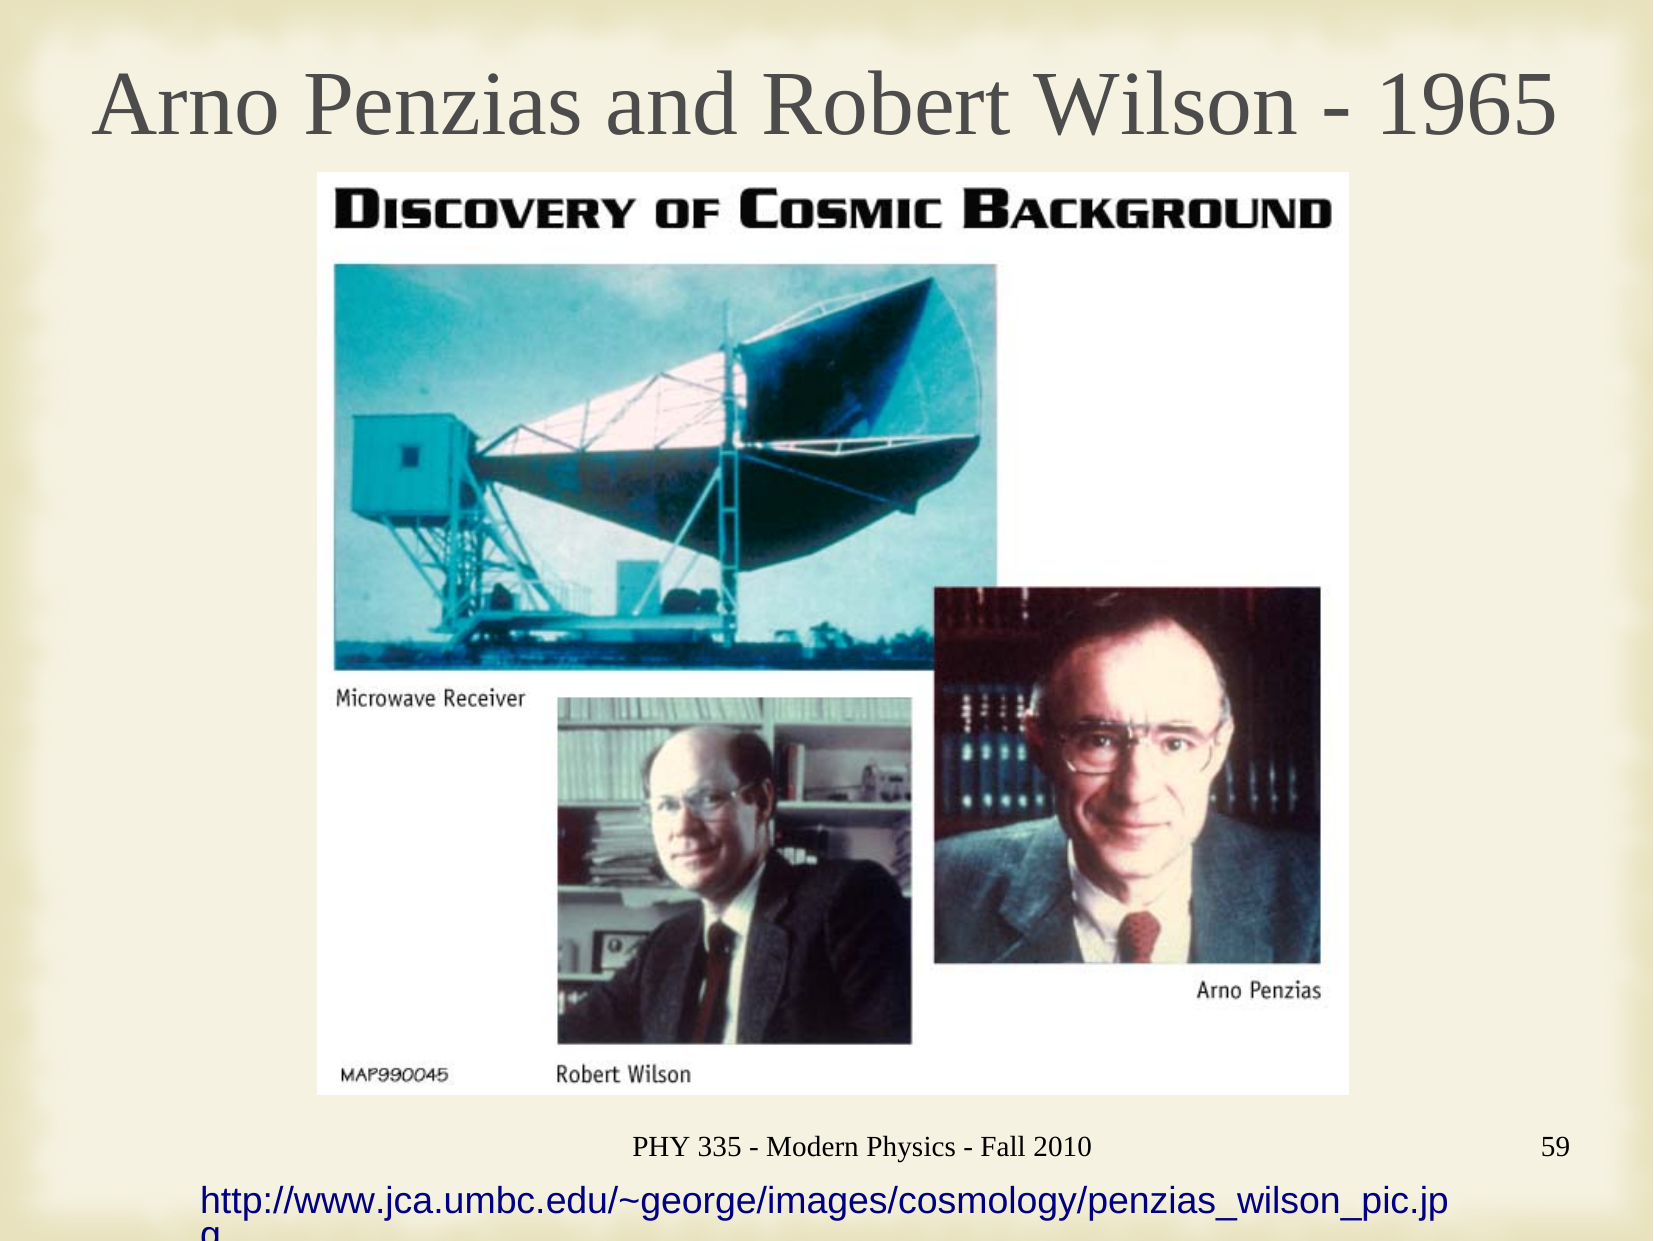

# Arno Penzias and Robert Wilson - 1965
PHY 335 - Modern Physics - Fall 2010
59
http://www.jca.umbc.edu/~george/images/cosmology/penzias_wilson_pic.jpg